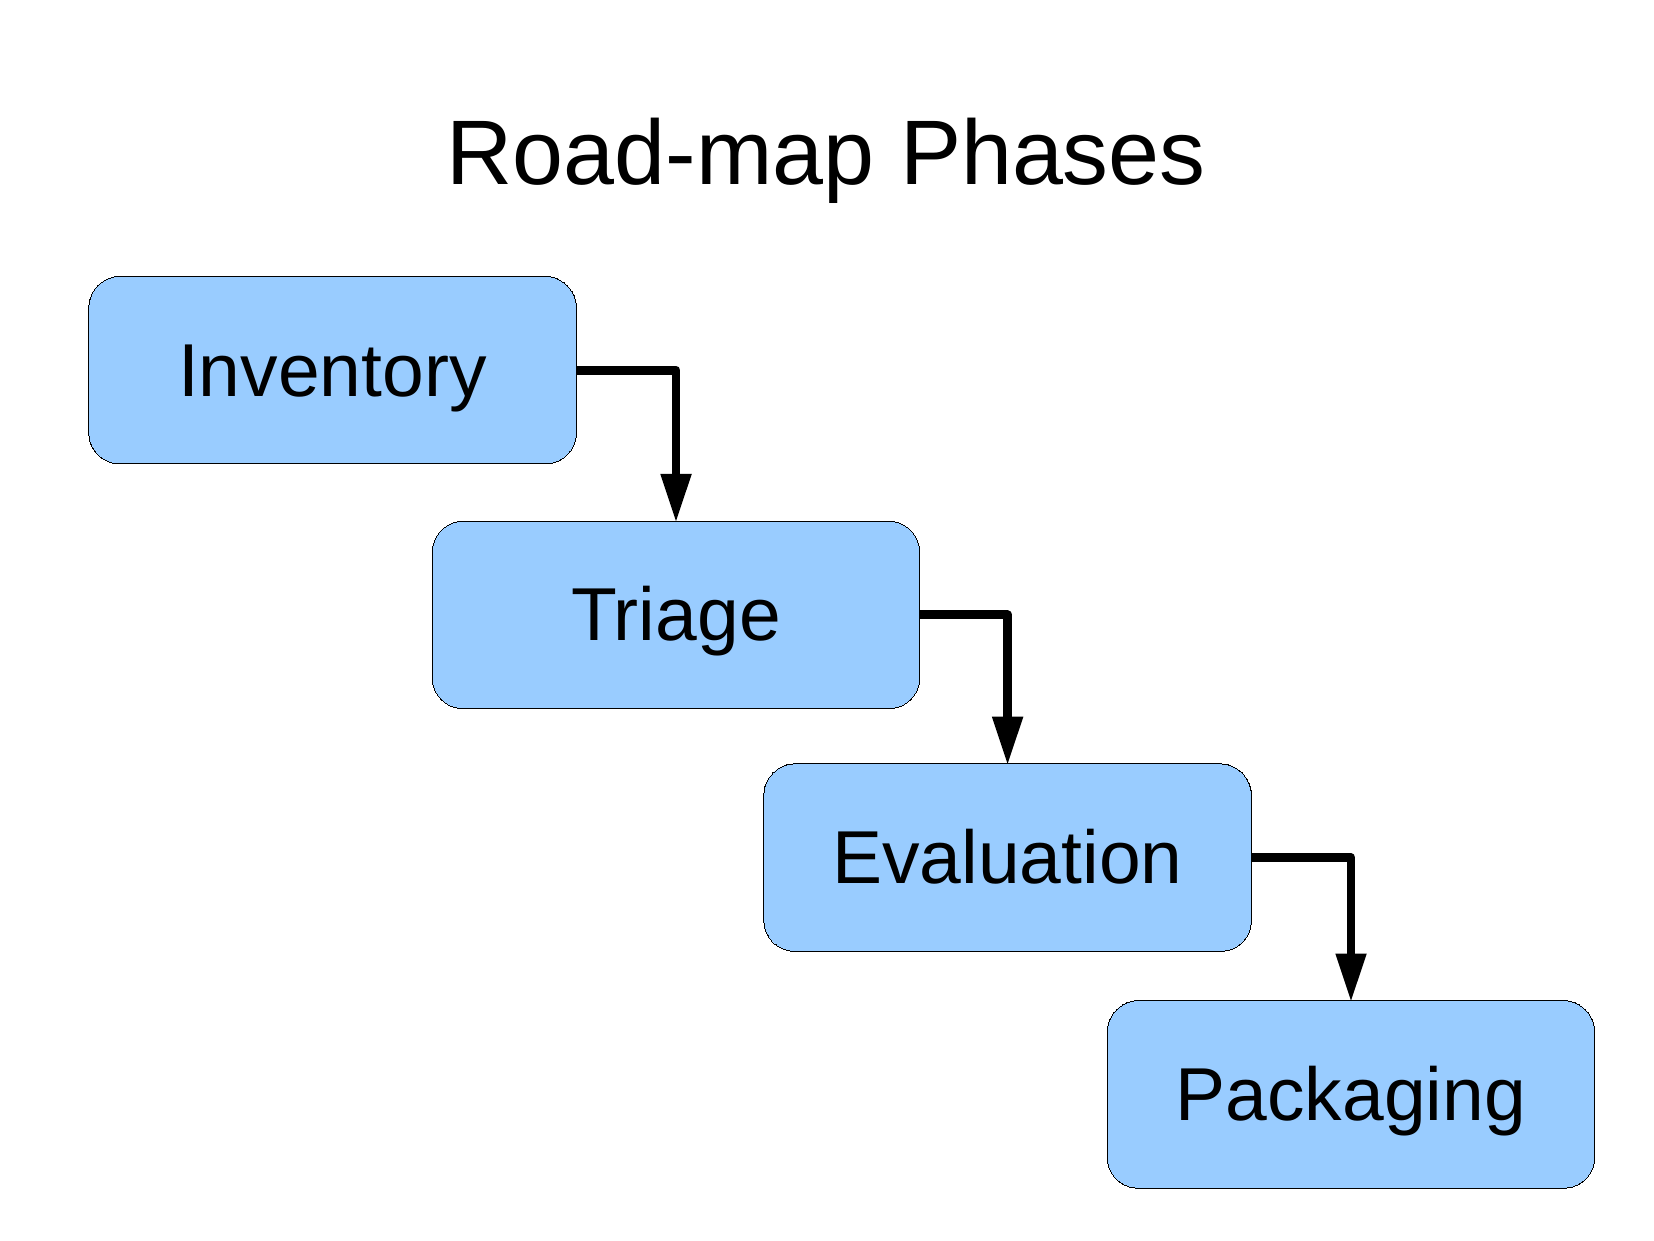

# Road-map Phases
Inventory
Triage
Evaluation
Packaging